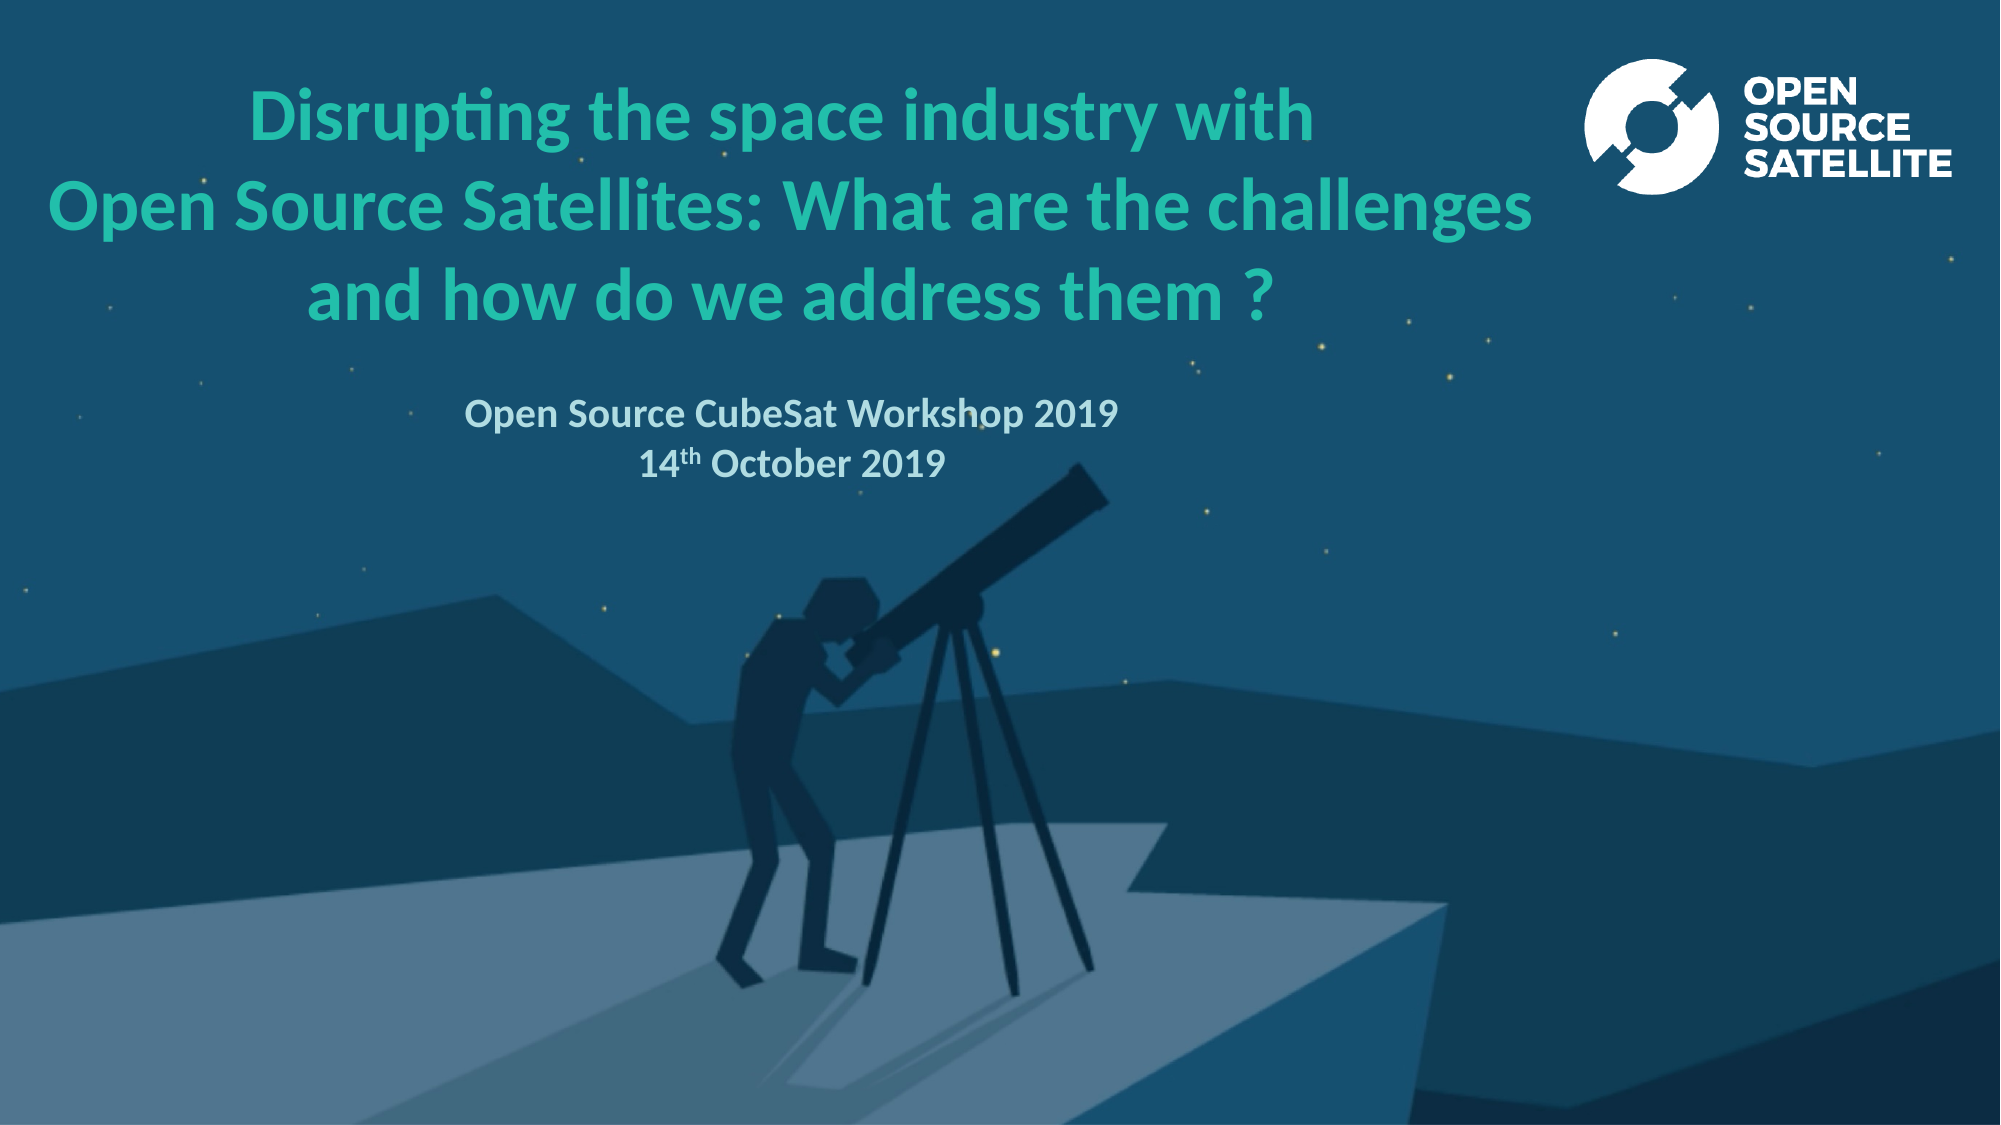

Disrupting the space industry with
Open Source Satellites: What are the challenges and how do we address them ?
Open Source CubeSat Workshop 2019
14th October 2019